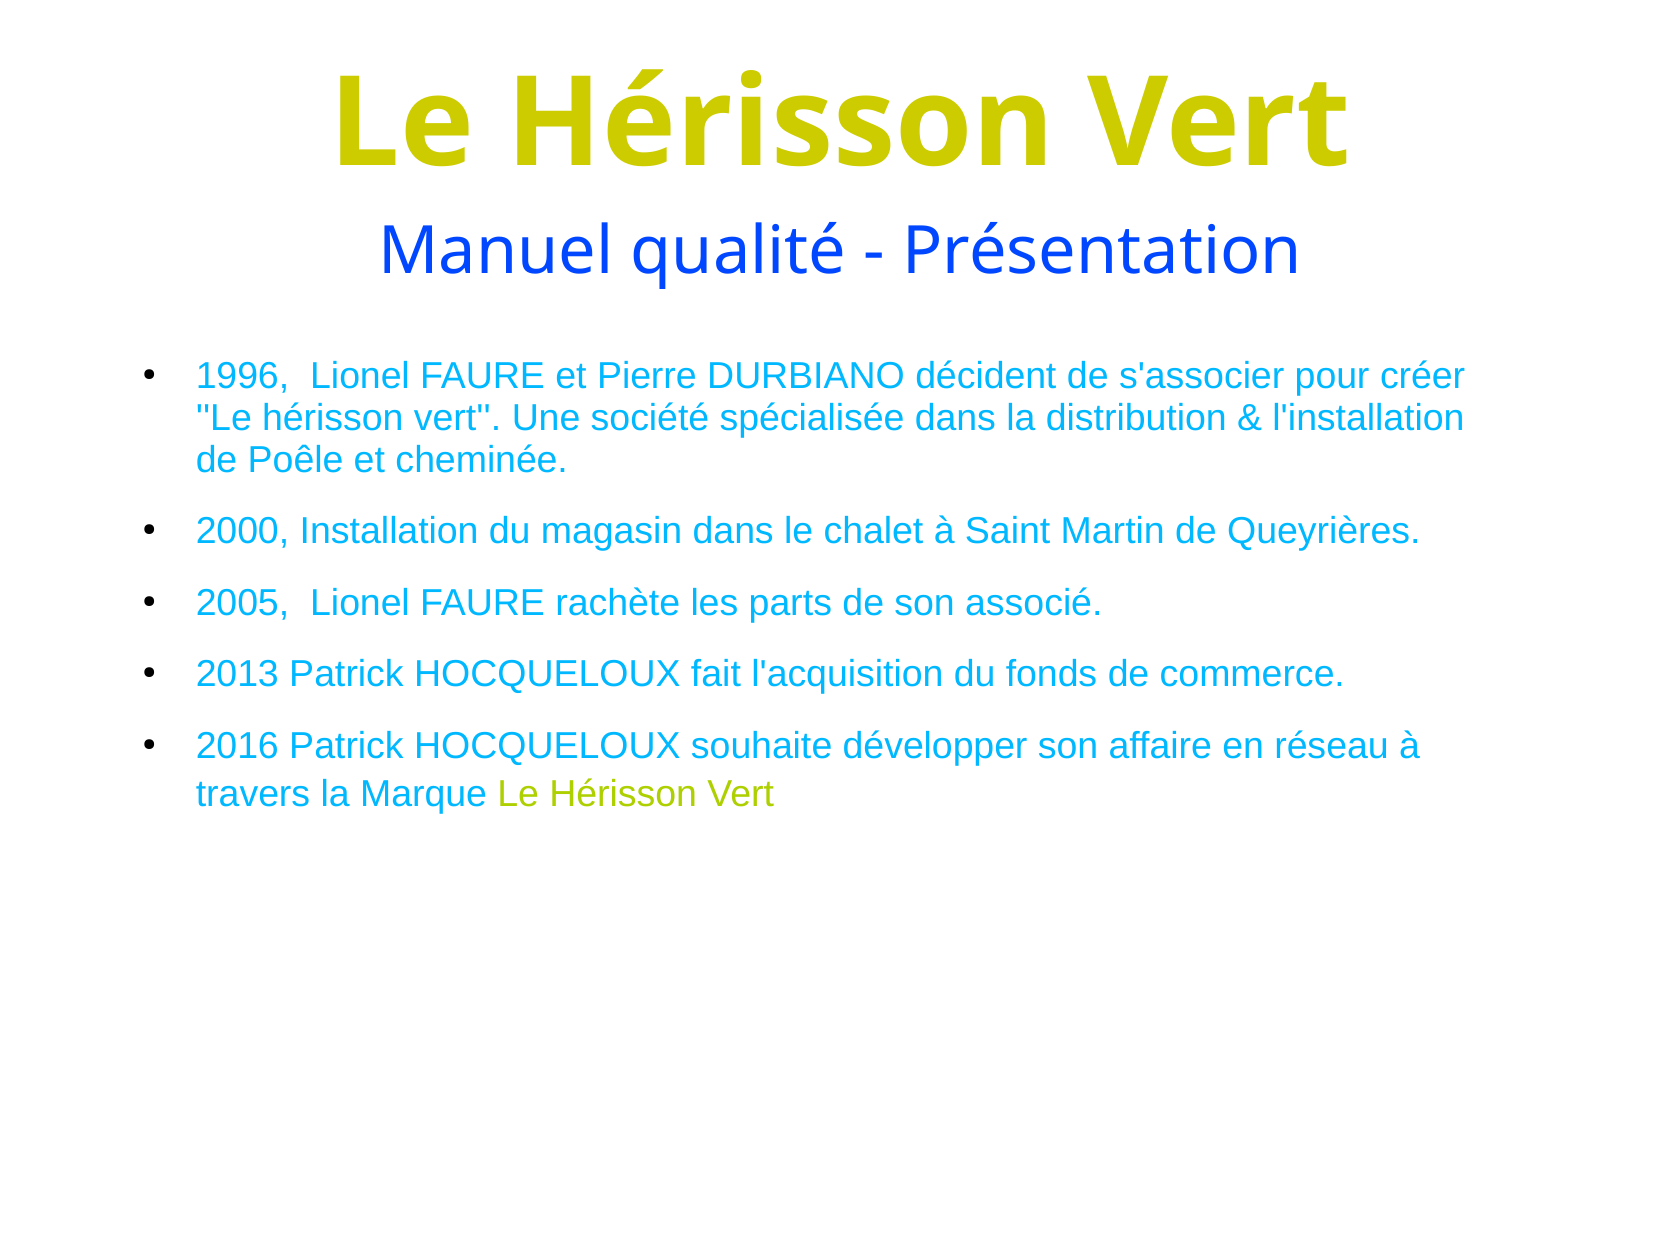

# Le Hérisson Vert Manuel qualité - Présentation
1996, Lionel FAURE et Pierre DURBIANO décident de s'associer pour créer ''Le hérisson vert''. Une société spécialisée dans la distribution & l'installation de Poêle et cheminée.
2000, Installation du magasin dans le chalet à Saint Martin de Queyrières.
2005, Lionel FAURE rachète les parts de son associé.
2013 Patrick HOCQUELOUX fait l'acquisition du fonds de commerce.
2016 Patrick HOCQUELOUX souhaite développer son affaire en réseau à travers la Marque Le Hérisson Vert